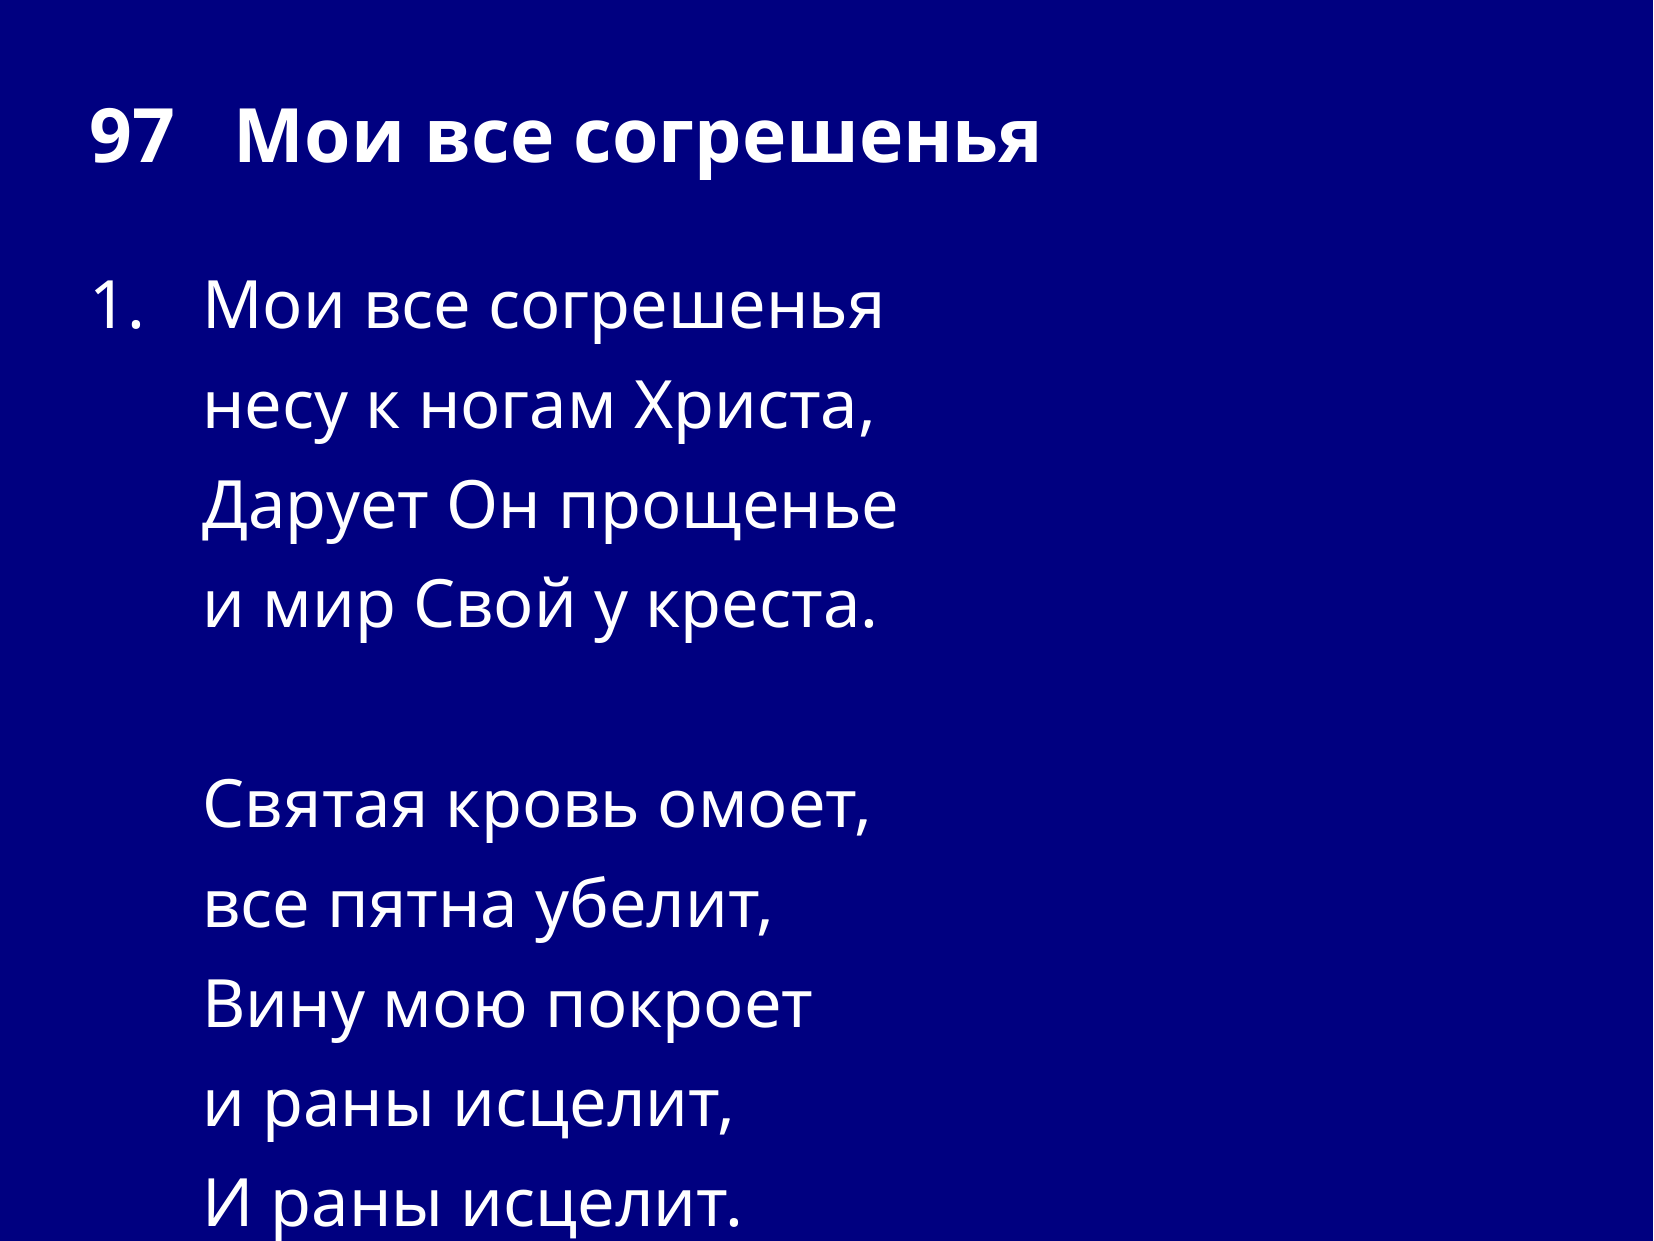

97 Мои все согрешенья
1.	Мои все согрешенья
	несу к ногам Христа,
	Дарует Он прощенье
	и мир Свой у креста.
	Святая кровь омоет,
	все пятна убелит,
	Вину мою покроет
	и раны исцелит,
	И раны исцелит.